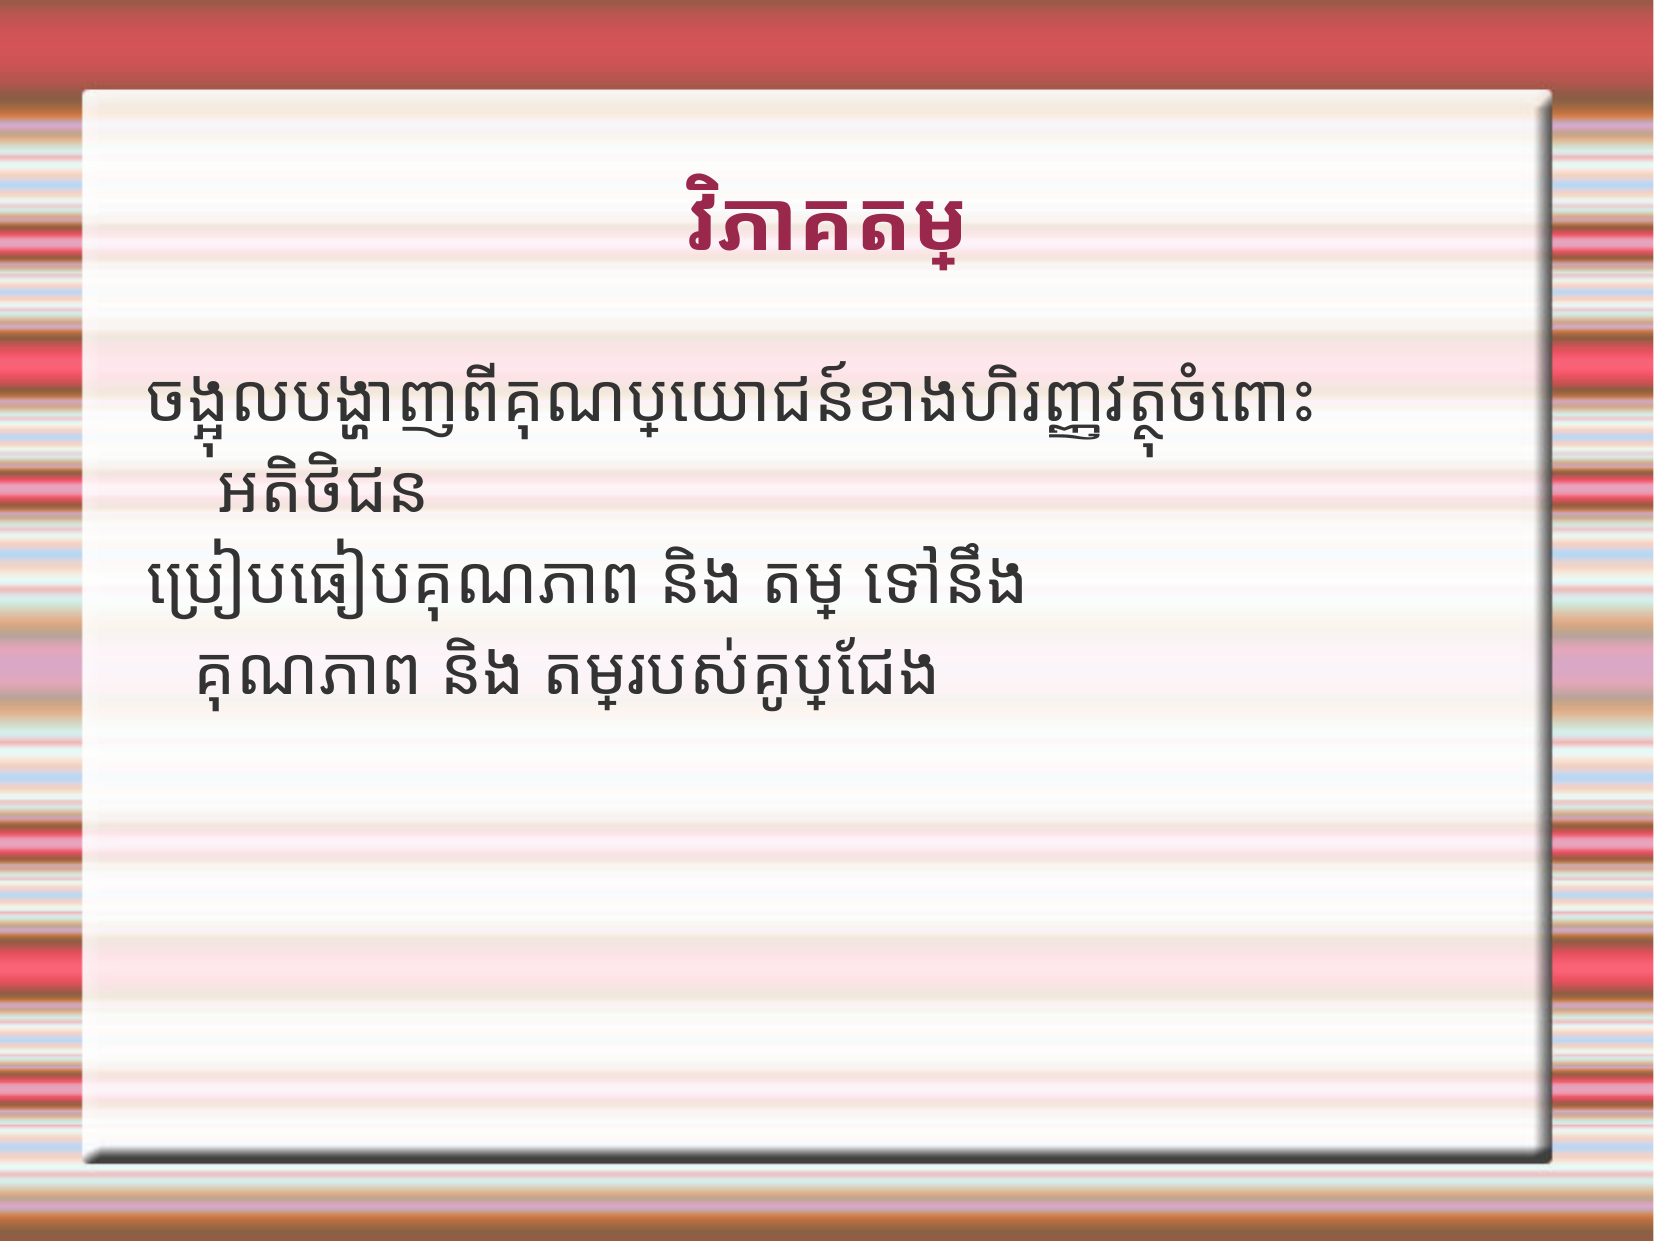

# វិភាគ​តម្លៃ
ចង្អុល​បង្ហាញ​ពី​គុណប្រយោជន៍​ខាងហិរញ្ញវត្ថុ​ចំពោះ​អតិថិជន
ប្រៀបធៀប​គុណភាព និង តម្លៃ ទៅ​​នឹង
​គុណភាព និង តម្លៃ​របស់​គូប្រជែង